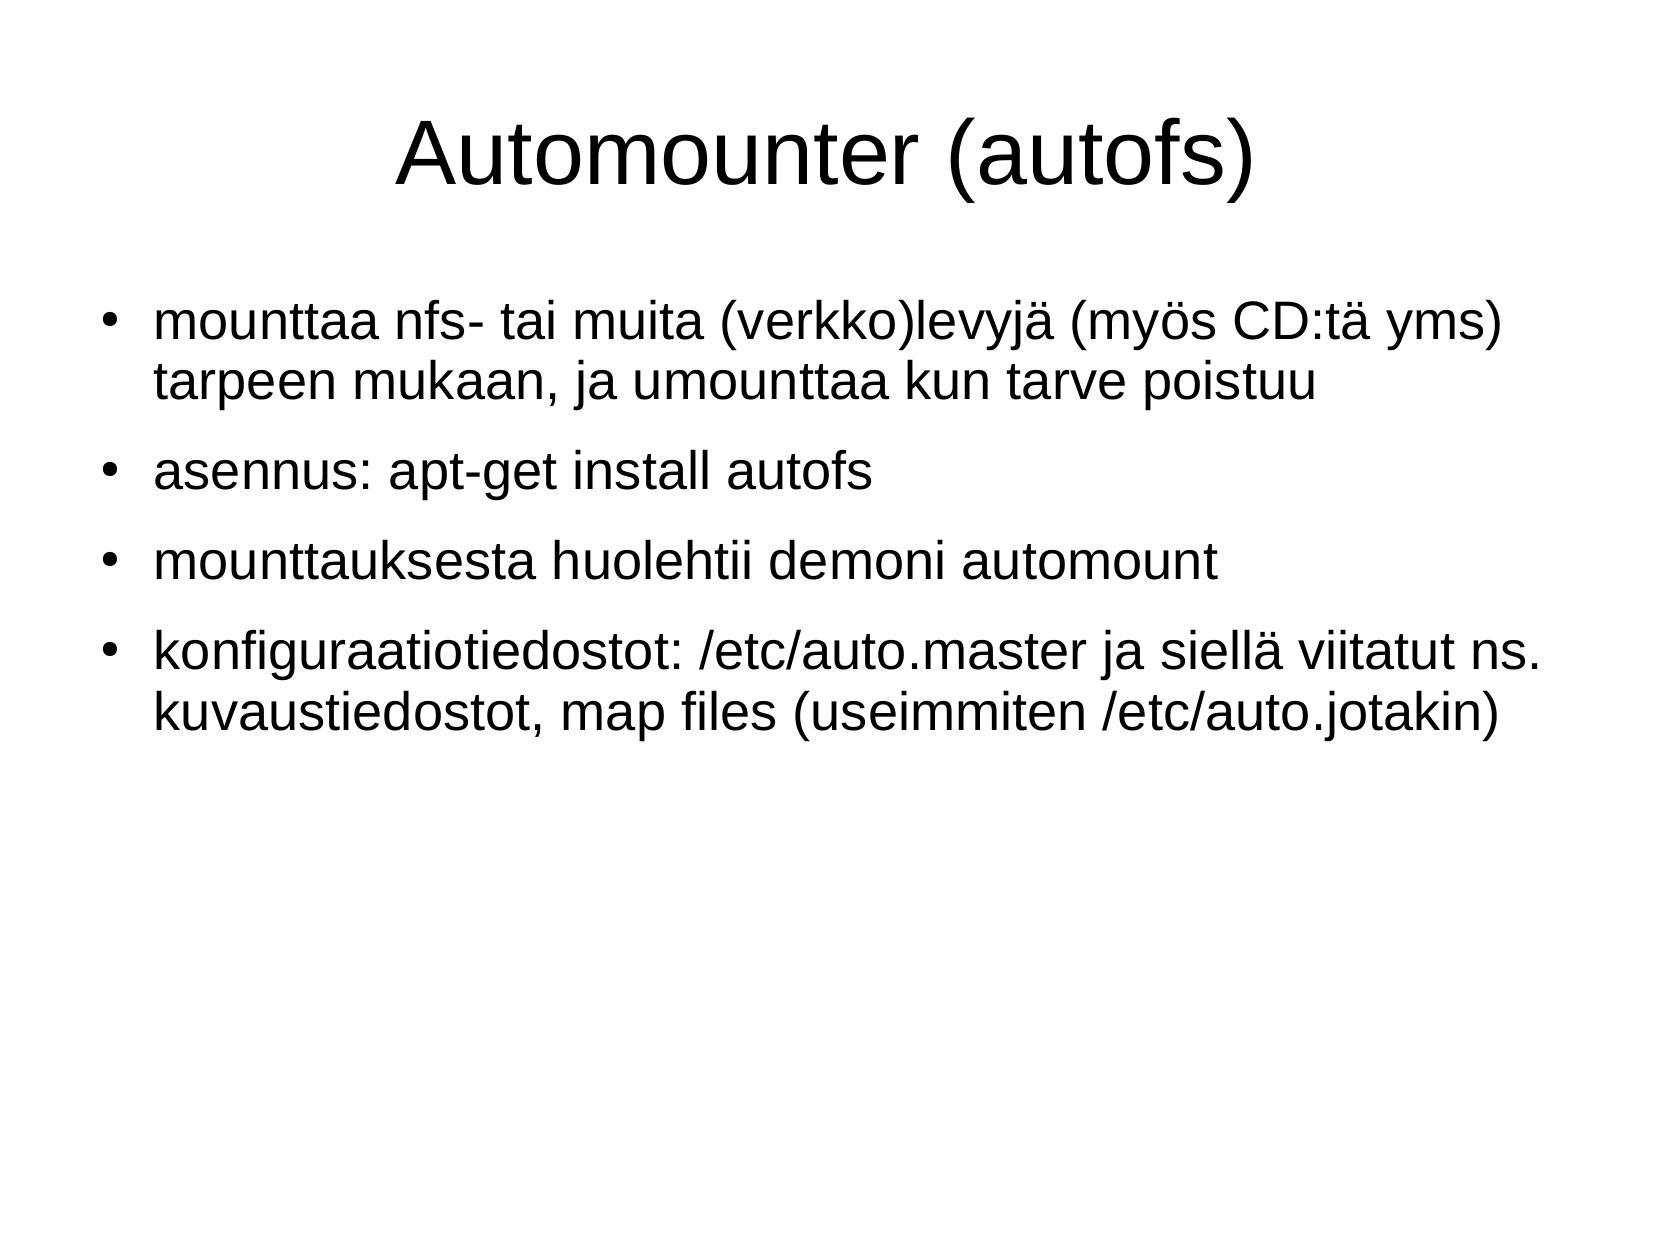

# Automounter (autofs)
mounttaa nfs- tai muita (verkko)levyjä (myös CD:tä yms) tarpeen mukaan, ja umounttaa kun tarve poistuu
asennus: apt-get install autofs
mounttauksesta huolehtii demoni automount
konfiguraatiotiedostot: /etc/auto.master ja siellä viitatut ns. kuvaustiedostot, map files (useimmiten /etc/auto.jotakin)